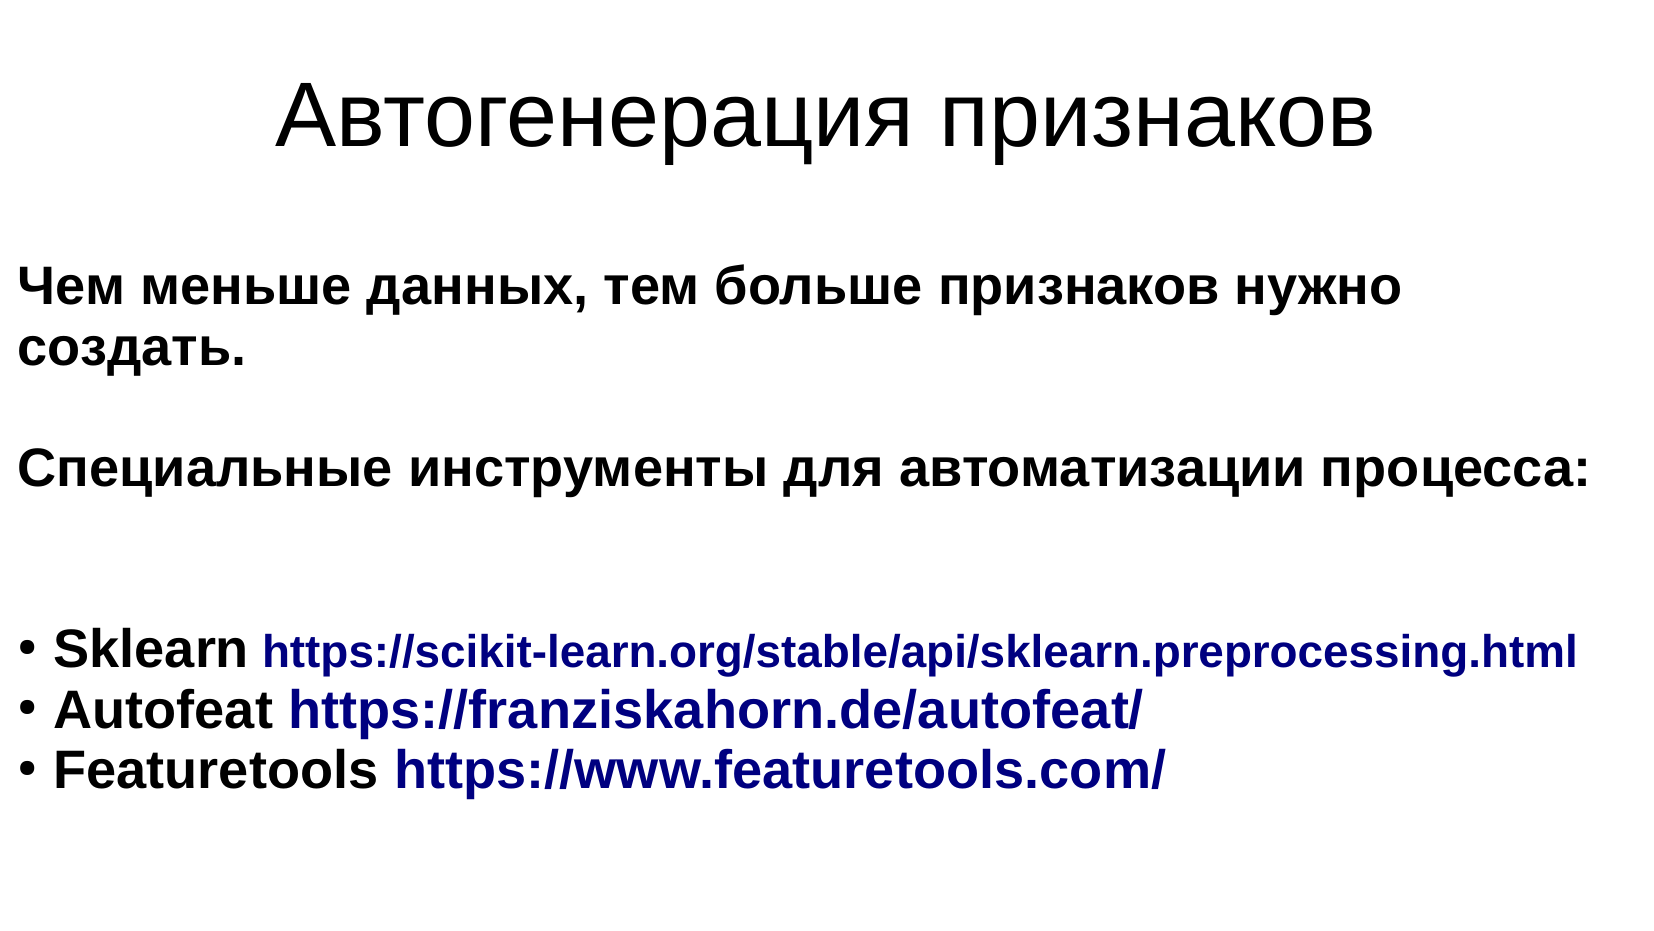

# Автогенерация признаков
Чем меньше данных, тем больше признаков нужно создать.
Специальные инструменты для автоматизации процесса:
Sklearn https://scikit-learn.org/stable/api/sklearn.preprocessing.html
Autofeat https://franziskahorn.de/autofeat/
Featuretools https://www.featuretools.com/